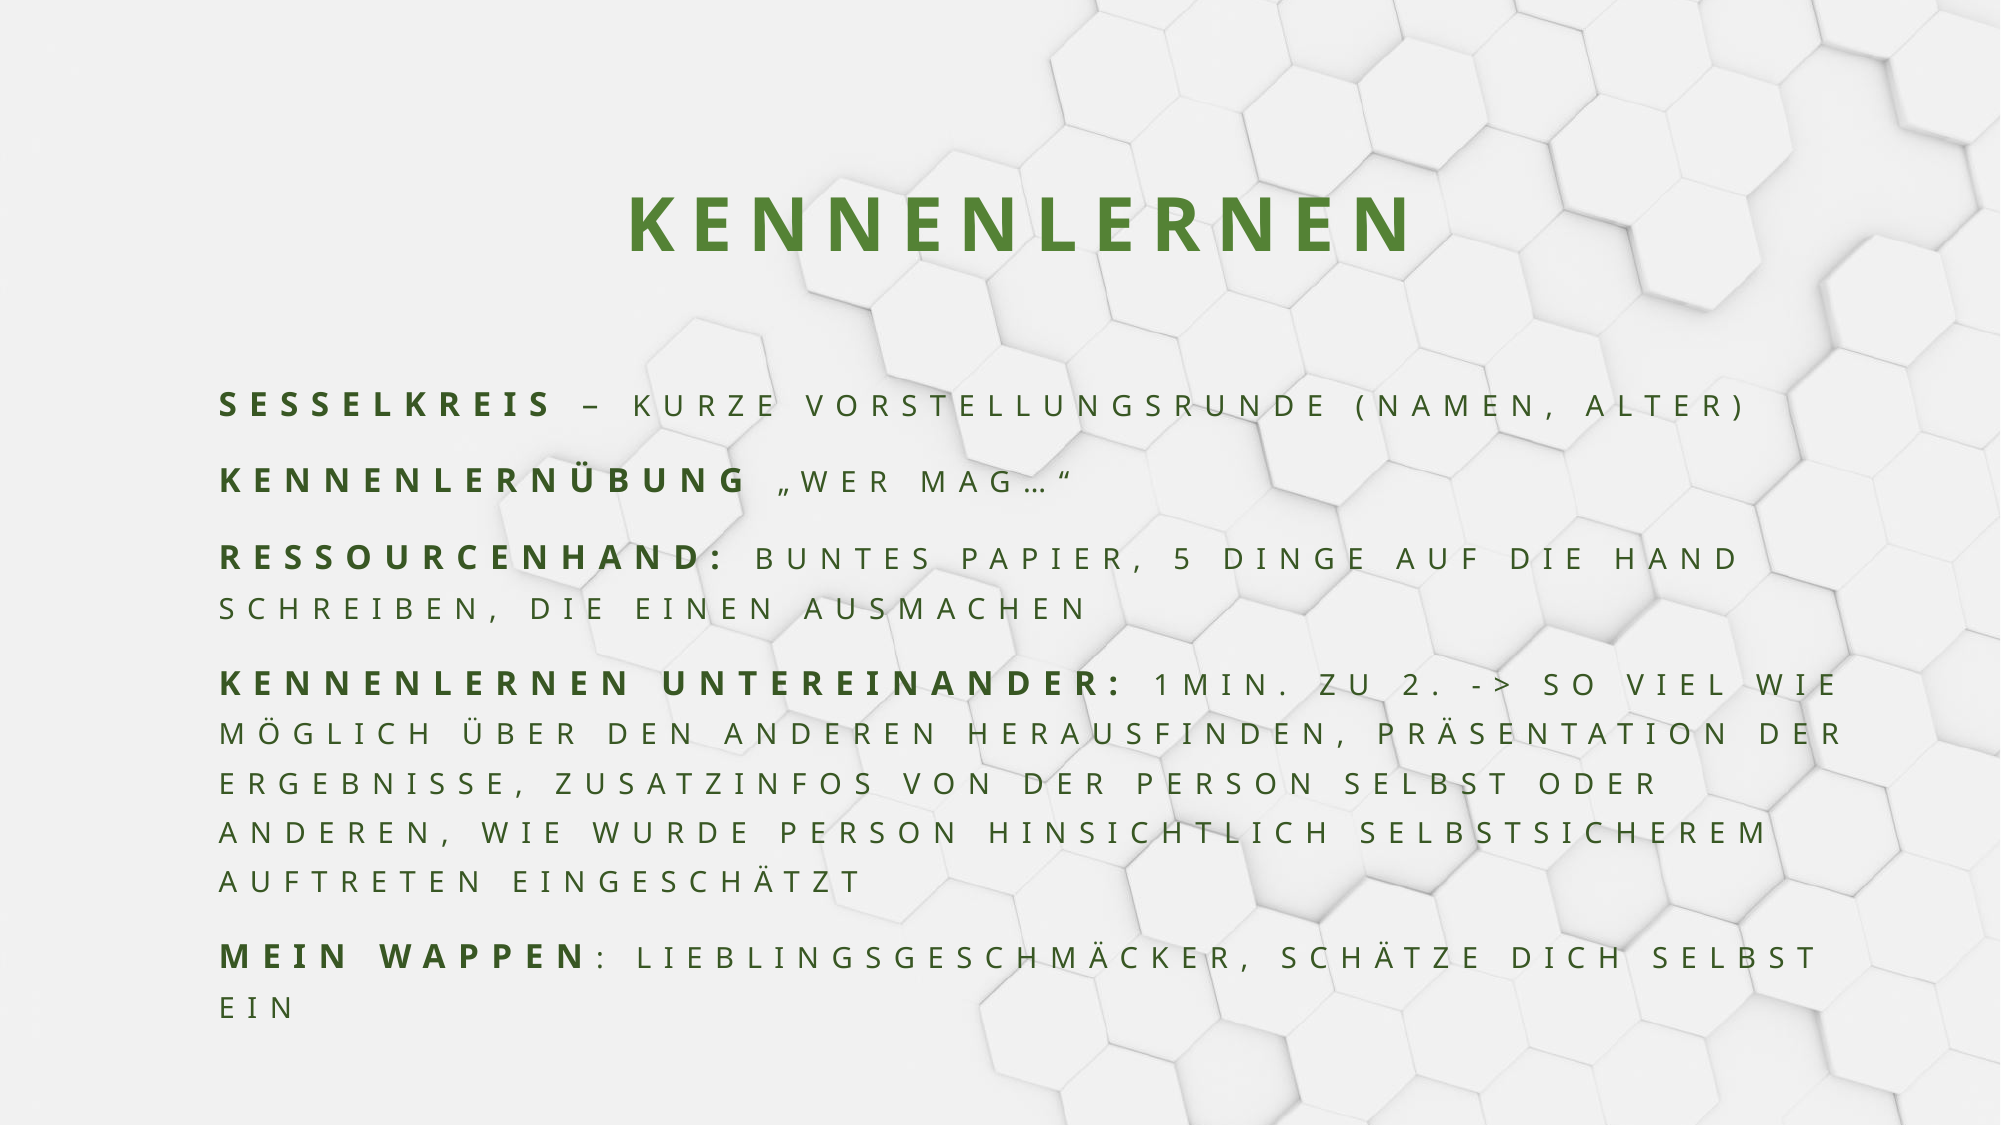

# Kennenlernen
Sesselkreis – kurze Vorstellungsrunde (Namen, Alter)
Kennenlernübung „Wer mag…“
Ressourcenhand: buntes Papier, 5 Dinge auf die Hand schreiben, die einen ausmachen
Kennenlernen untereinander: 1Min. Zu 2. -> so viel wie möglich über den anderen herausfinden, Präsentation der Ergebnisse, Zusatzinfos von der Person selbst oder anderen, wie wurde Person hinsichtlich selbstsicherem Auftreten eingeschätzt
Mein Wappen: Lieblingsgeschmäcker, Schätze dich selbst ein